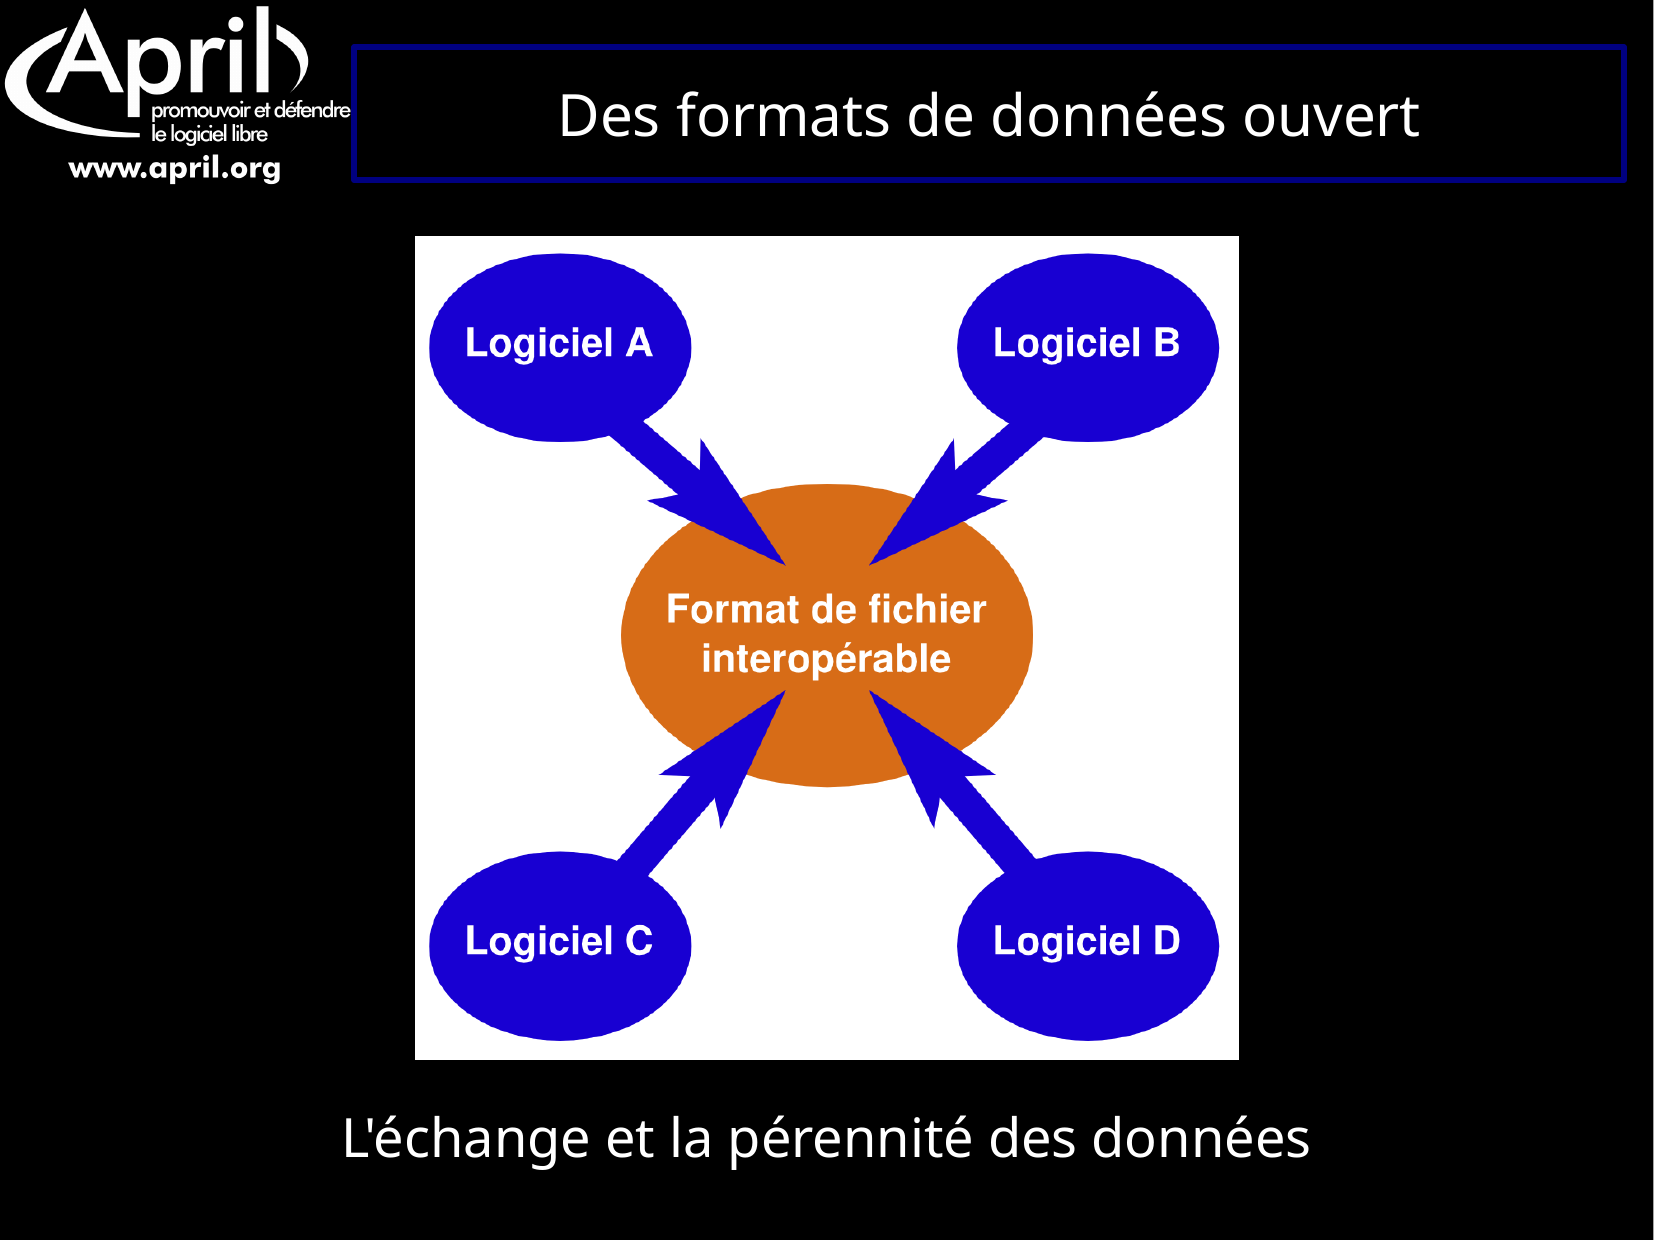

# Des formats de données ouvert
L'échange et la pérennité des données